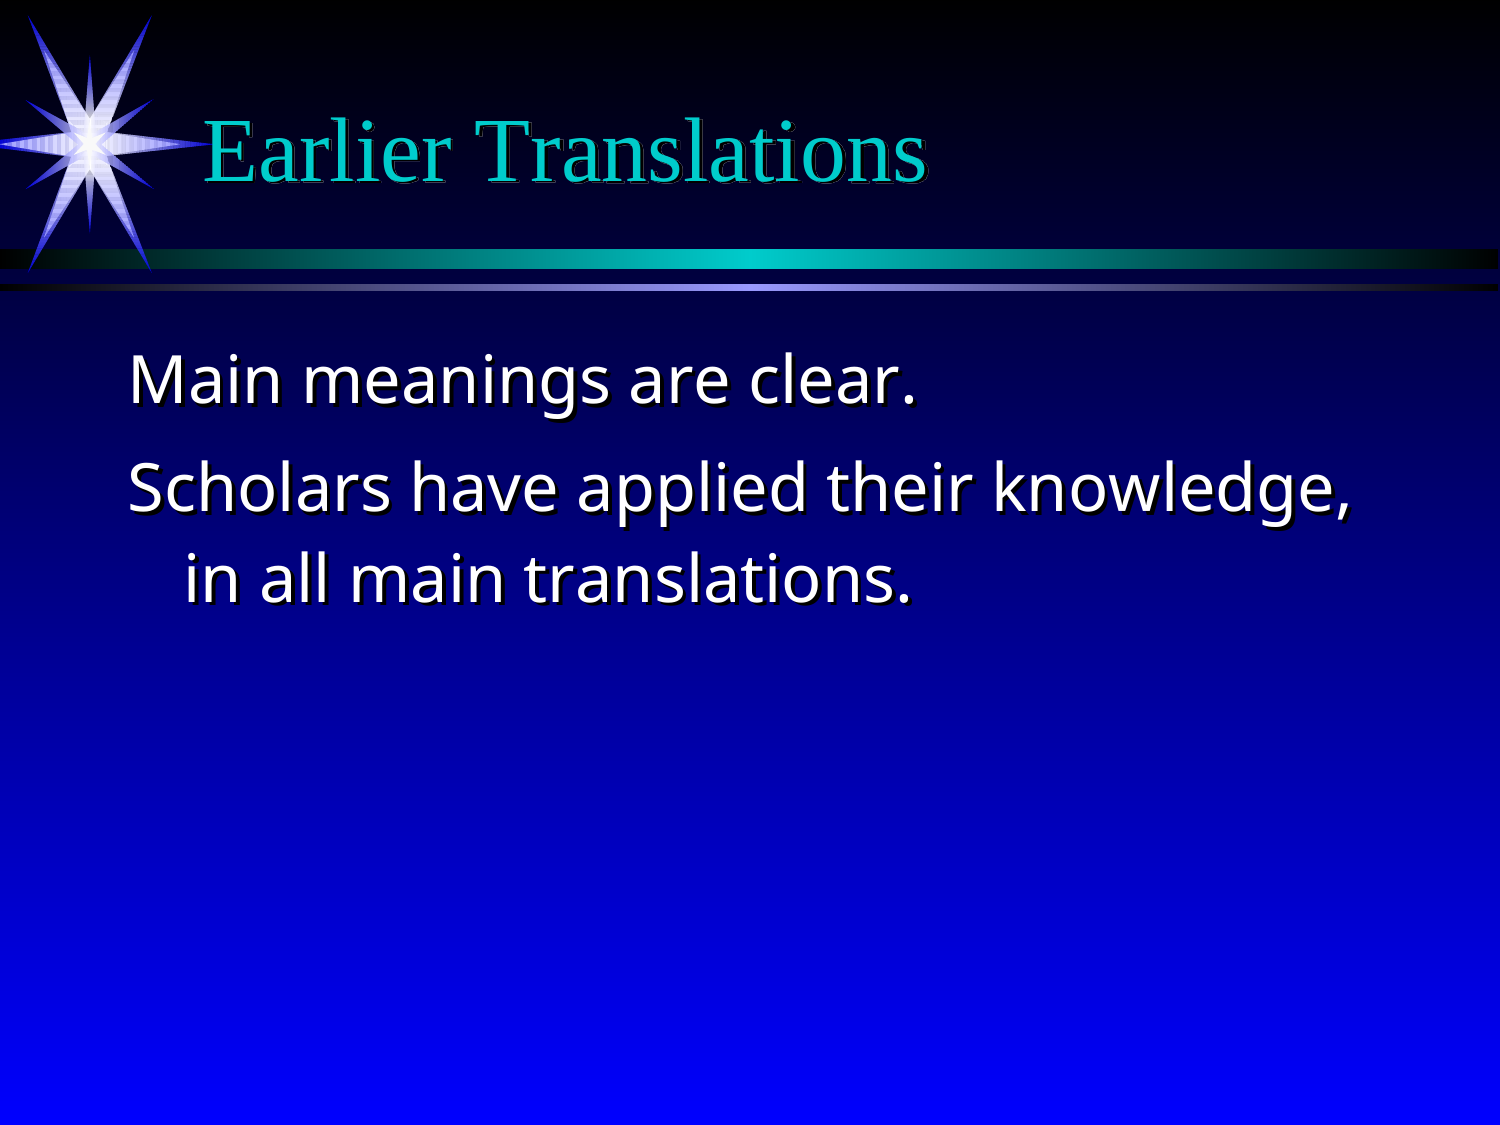

# Earlier Translations
Main meanings are clear.
Scholars have applied their knowledge, in all main translations.